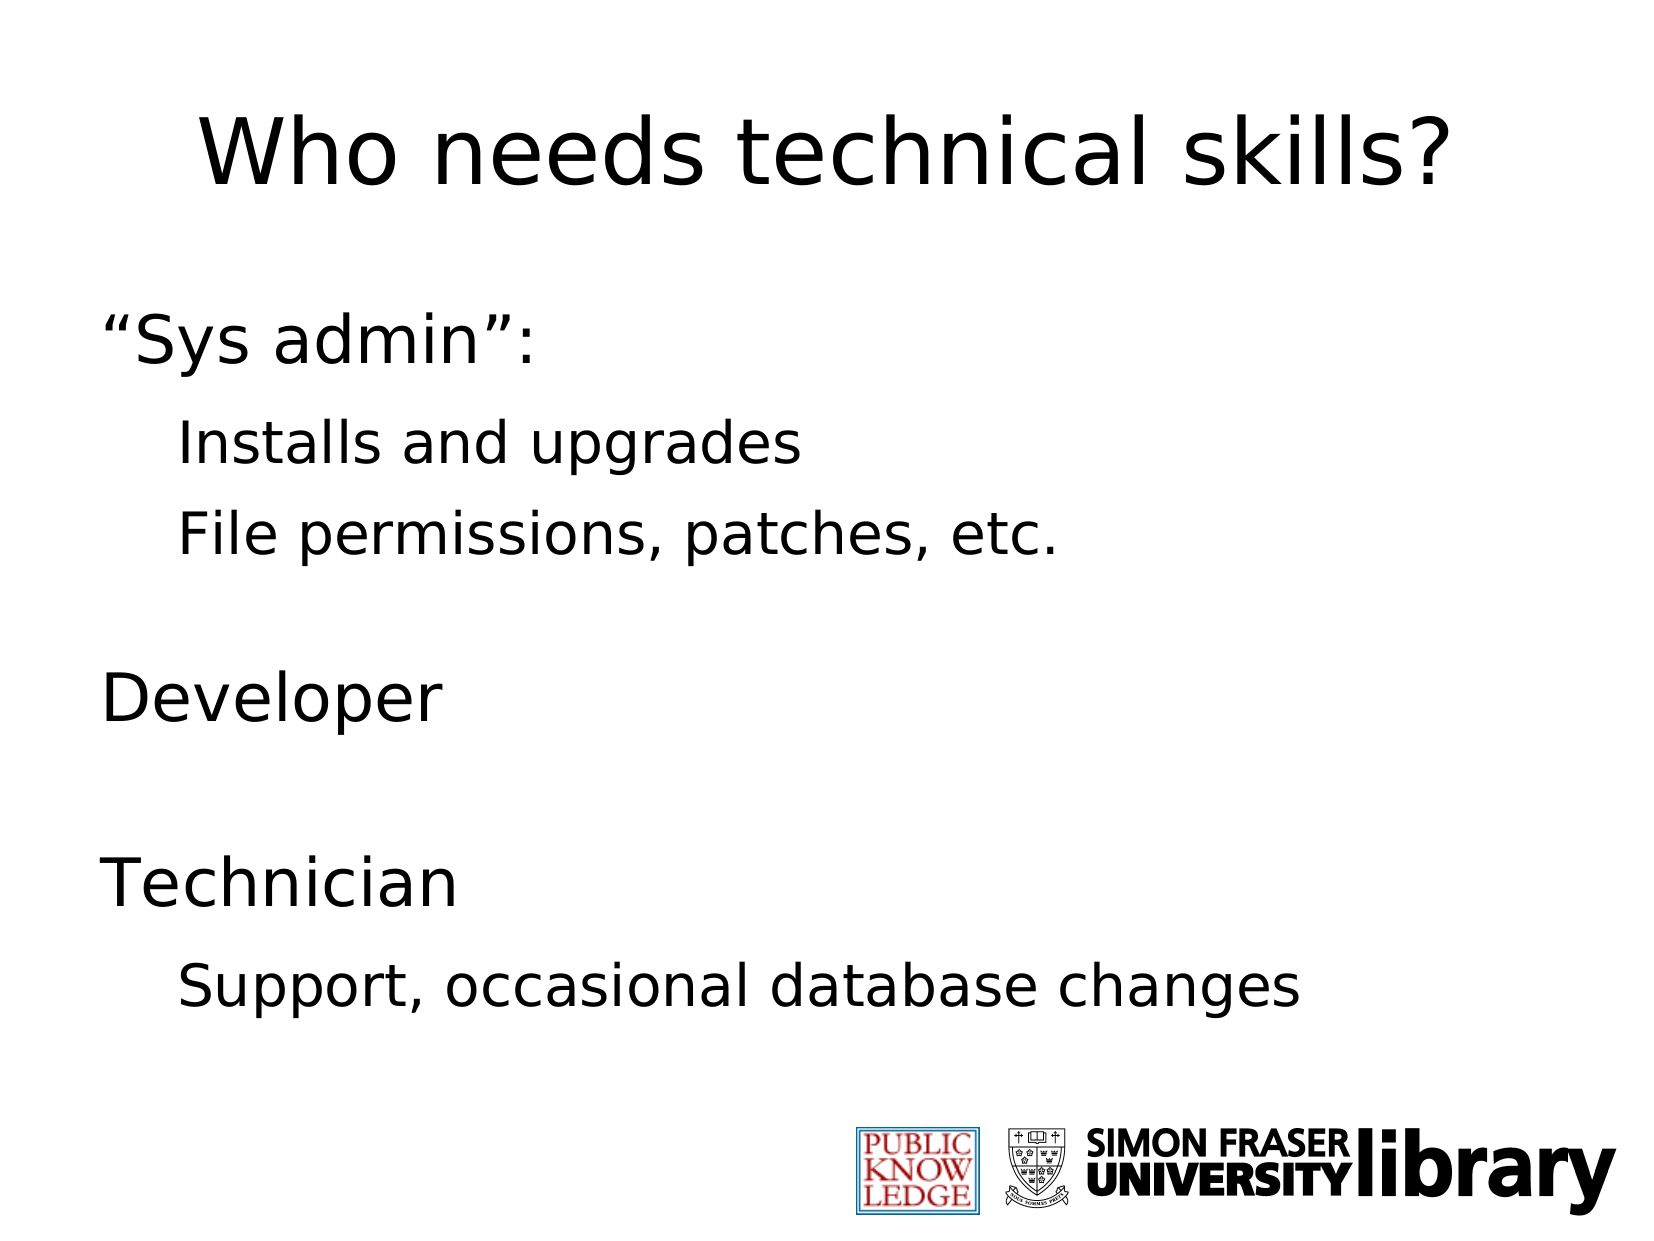

# Who needs technical skills?
“Sys admin”:
Installs and upgrades
File permissions, patches, etc.
Developer
Technician
Support, occasional database changes